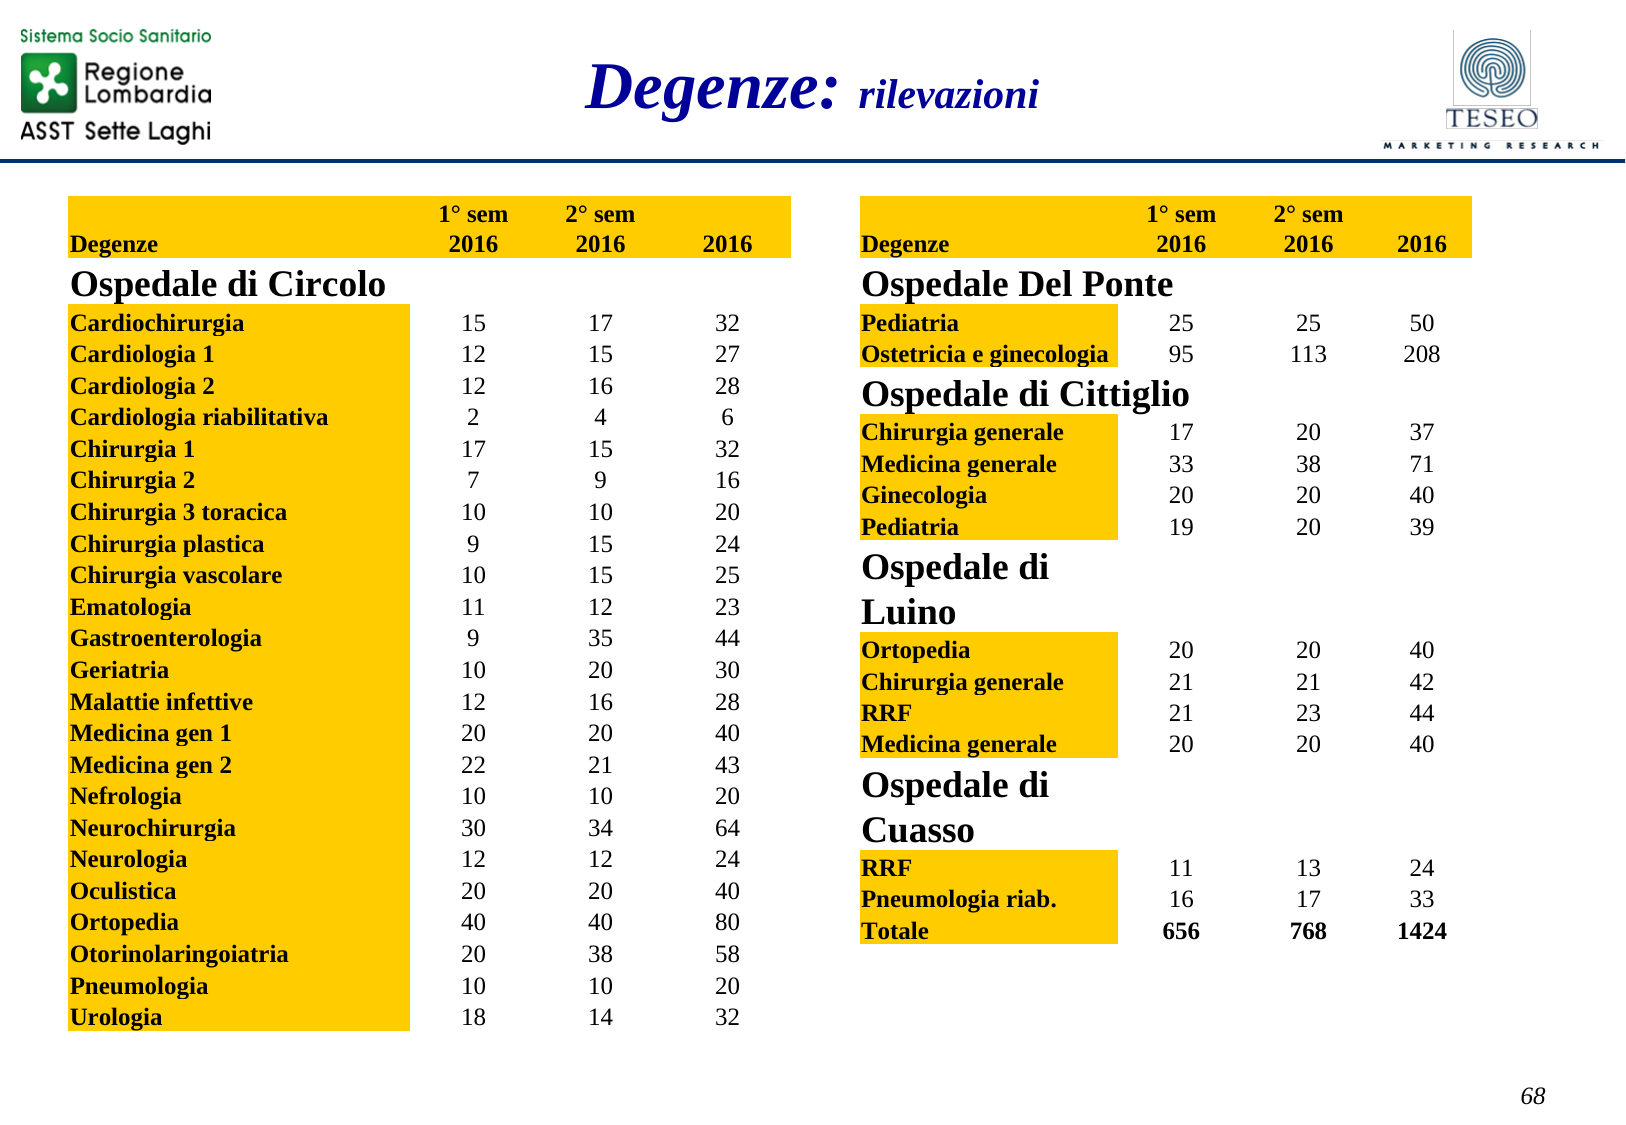

Degenze: rilevazioni
| Degenze | 1° sem 2016 | 2° sem 2016 | 2016 |
| --- | --- | --- | --- |
| Ospedale di Circolo | | | |
| Cardiochirurgia | 15 | 17 | 32 |
| Cardiologia 1 | 12 | 15 | 27 |
| Cardiologia 2 | 12 | 16 | 28 |
| Cardiologia riabilitativa | 2 | 4 | 6 |
| Chirurgia 1 | 17 | 15 | 32 |
| Chirurgia 2 | 7 | 9 | 16 |
| Chirurgia 3 toracica | 10 | 10 | 20 |
| Chirurgia plastica | 9 | 15 | 24 |
| Chirurgia vascolare | 10 | 15 | 25 |
| Ematologia | 11 | 12 | 23 |
| Gastroenterologia | 9 | 35 | 44 |
| Geriatria | 10 | 20 | 30 |
| Malattie infettive | 12 | 16 | 28 |
| Medicina gen 1 | 20 | 20 | 40 |
| Medicina gen 2 | 22 | 21 | 43 |
| Nefrologia | 10 | 10 | 20 |
| Neurochirurgia | 30 | 34 | 64 |
| Neurologia | 12 | 12 | 24 |
| Oculistica | 20 | 20 | 40 |
| Ortopedia | 40 | 40 | 80 |
| Otorinolaringoiatria | 20 | 38 | 58 |
| Pneumologia | 10 | 10 | 20 |
| Urologia | 18 | 14 | 32 |
| Degenze | 1° sem 2016 | 2° sem 2016 | 2016 |
| --- | --- | --- | --- |
| Ospedale Del Ponte | | | |
| Pediatria | 25 | 25 | 50 |
| Ostetricia e ginecologia | 95 | 113 | 208 |
| Ospedale di Cittiglio | | | |
| Chirurgia generale | 17 | 20 | 37 |
| Medicina generale | 33 | 38 | 71 |
| Ginecologia | 20 | 20 | 40 |
| Pediatria | 19 | 20 | 39 |
| Ospedale di Luino | | | |
| Ortopedia | 20 | 20 | 40 |
| Chirurgia generale | 21 | 21 | 42 |
| RRF | 21 | 23 | 44 |
| Medicina generale | 20 | 20 | 40 |
| Ospedale di Cuasso | | | |
| RRF | 11 | 13 | 24 |
| Pneumologia riab. | 16 | 17 | 33 |
| Totale | 656 | 768 | 1424 |